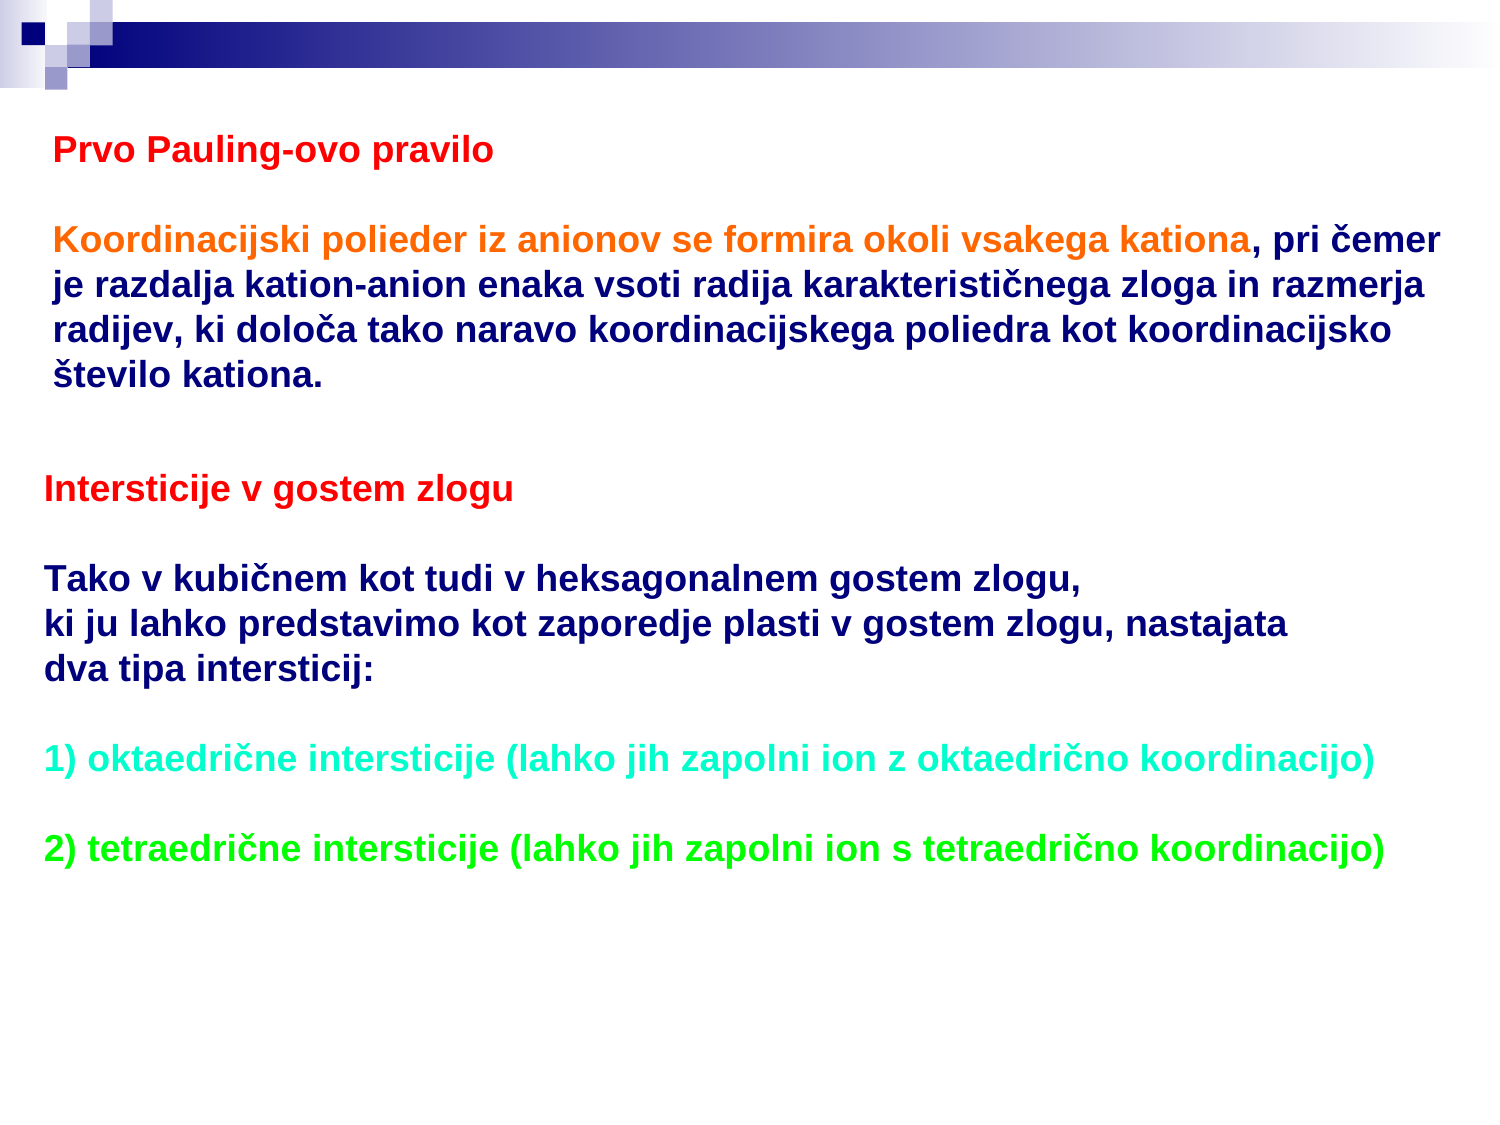

Prvo Pauling-ovo pravilo
Koordinacijski polieder iz anionov se formira okoli vsakega kationa, pri čemer
je razdalja kation-anion enaka vsoti radija karakterističnega zloga in razmerja
radijev, ki določa tako naravo koordinacijskega poliedra kot koordinacijsko
število kationa.
Intersticije v gostem zlogu
Tako v kubičnem kot tudi v heksagonalnem gostem zlogu,
ki ju lahko predstavimo kot zaporedje plasti v gostem zlogu, nastajata
dva tipa intersticij:
1) oktaedrične intersticije (lahko jih zapolni ion z oktaedrično koordinacijo)
2) tetraedrične intersticije (lahko jih zapolni ion s tetraedrično koordinacijo)